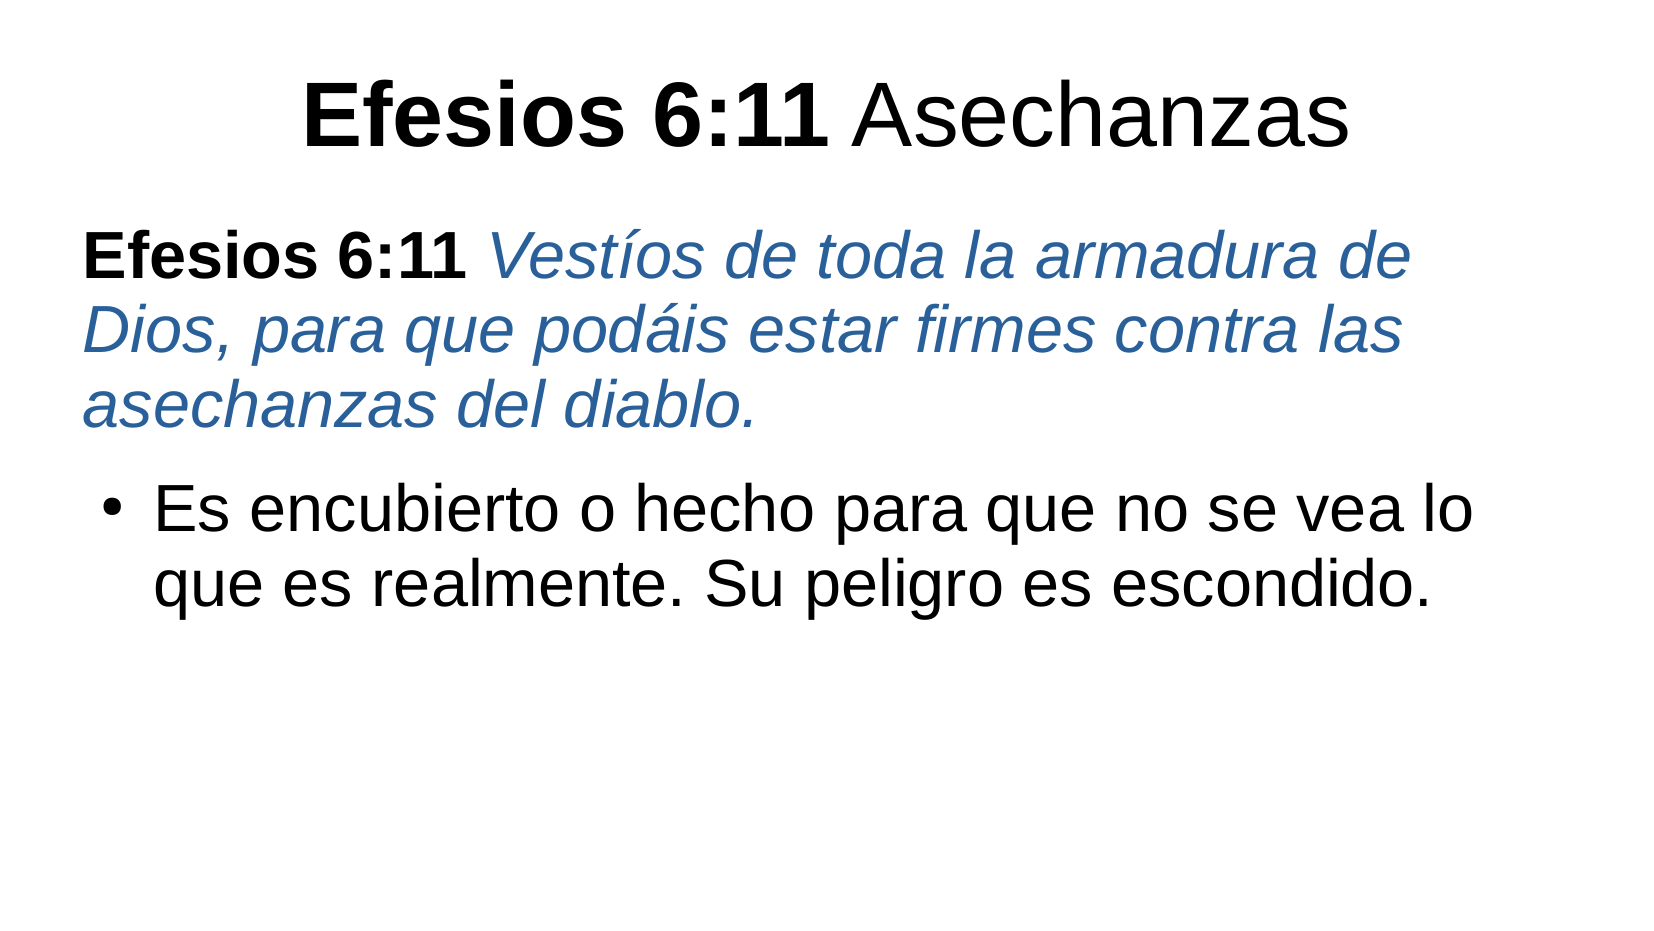

# Efesios 6:11 Asechanzas
Efesios 6:11 Vestíos de toda la armadura de Dios, para que podáis estar firmes contra las asechanzas del diablo.
Es encubierto o hecho para que no se vea lo que es realmente. Su peligro es escondido.